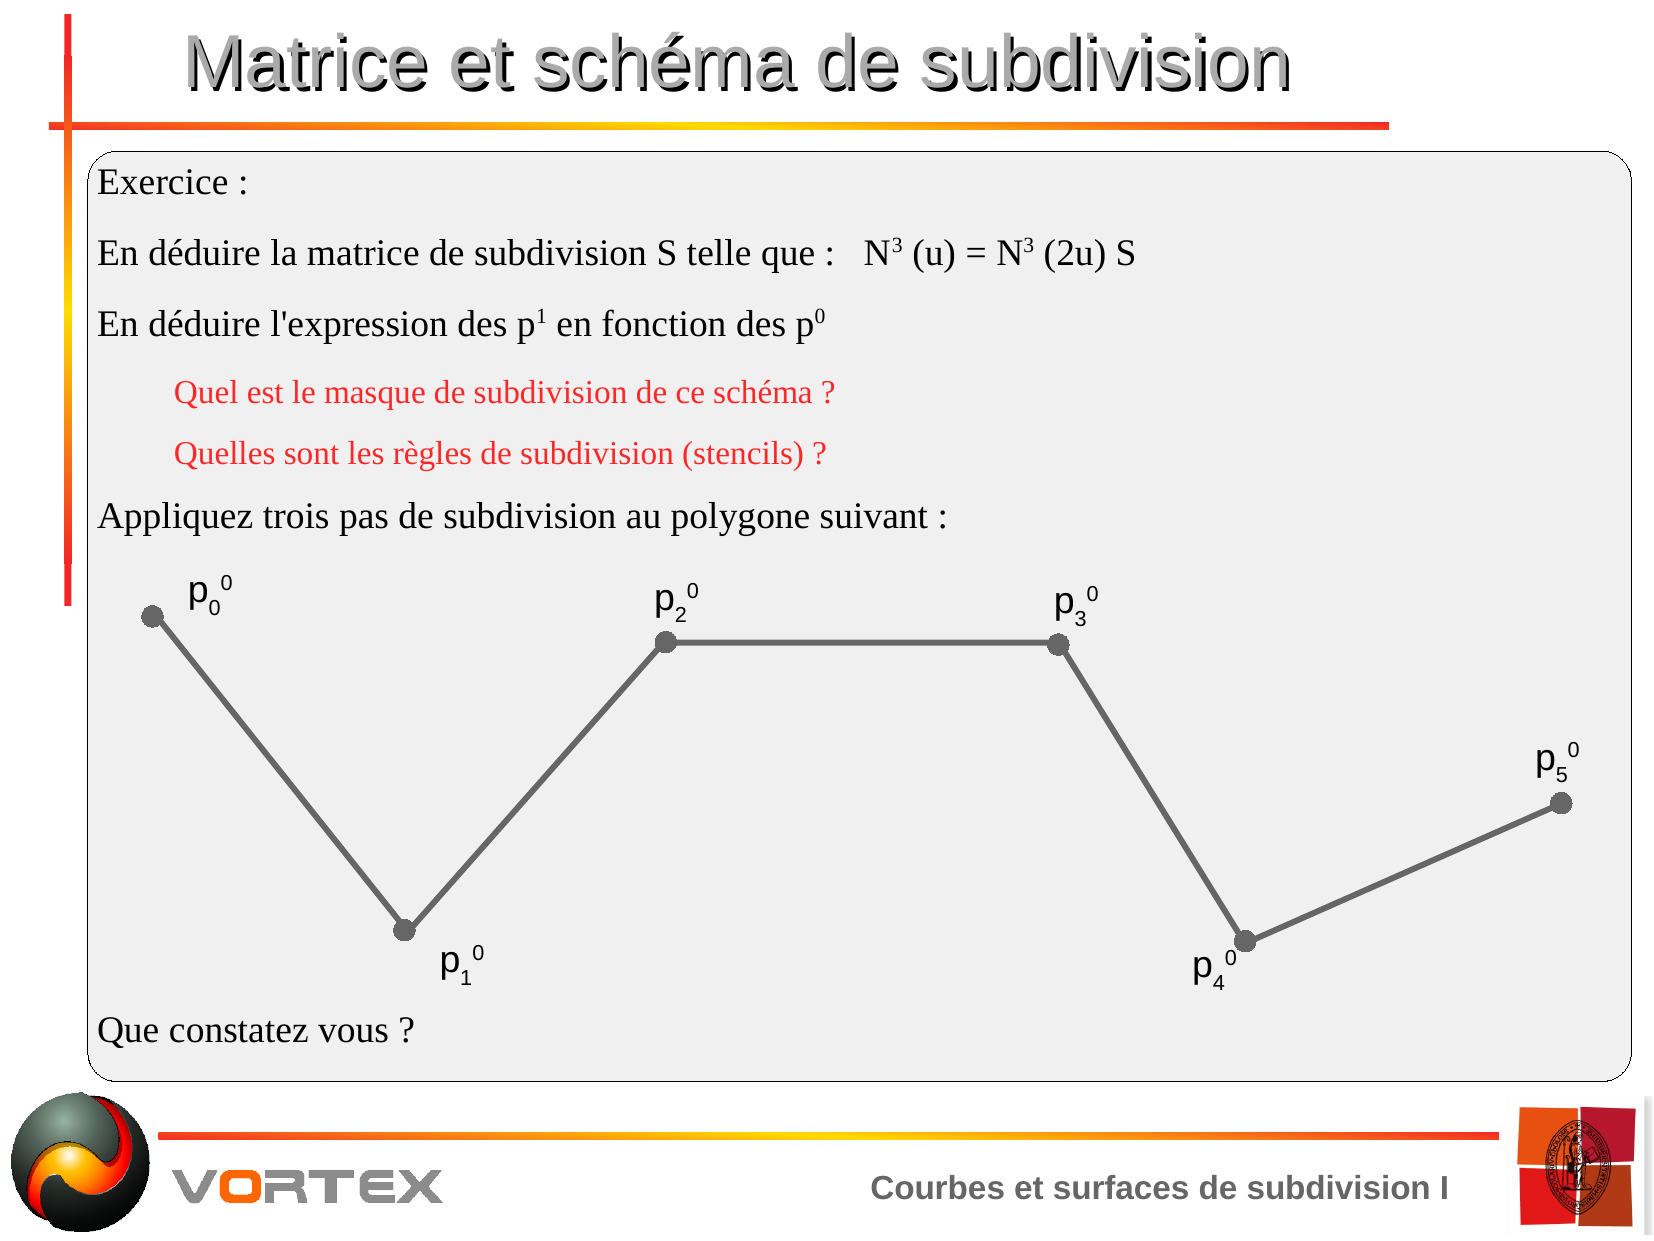

# Matrice et schéma de subdivision
Exercice :
En déduire la matrice de subdivision S telle que : N3 (u) = N3 (2u) S
En déduire l'expression des p1 en fonction des p0
Quel est le masque de subdivision de ce schéma ?
Quelles sont les règles de subdivision (stencils) ?
Appliquez trois pas de subdivision au polygone suivant :
Que constatez vous ?
p00
p20
p30
p50
p10
p40